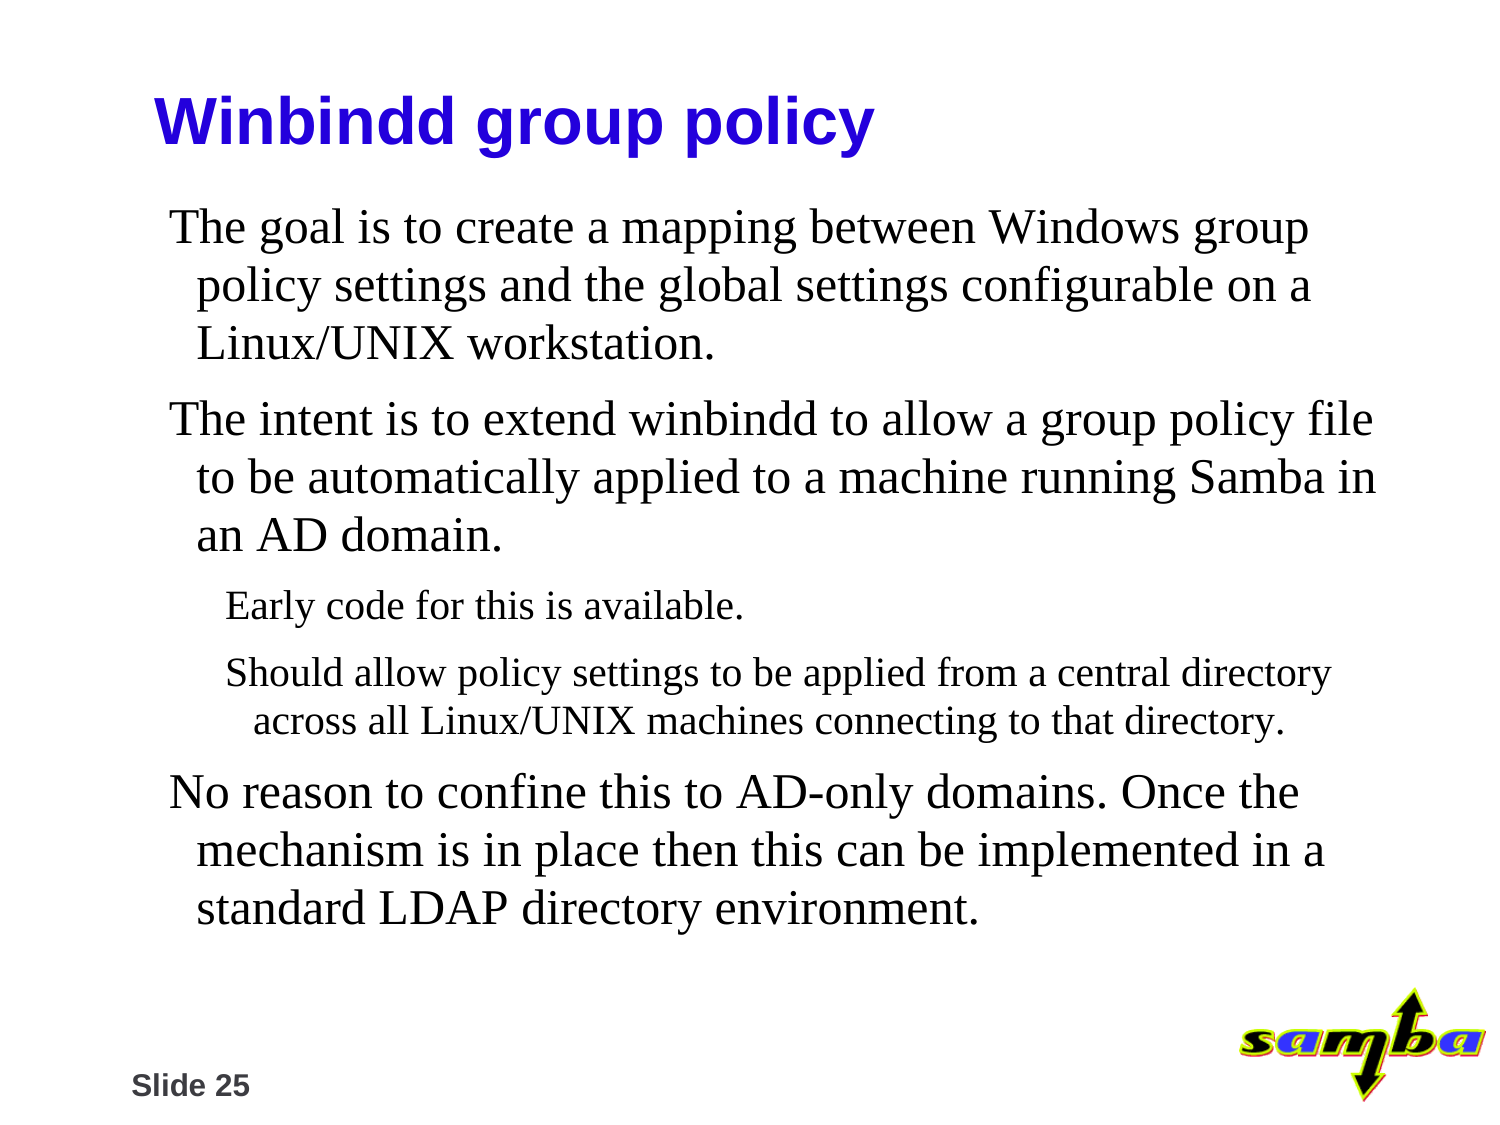

# Winbindd group policy
The goal is to create a mapping between Windows group policy settings and the global settings configurable on a Linux/UNIX workstation.
The intent is to extend winbindd to allow a group policy file to be automatically applied to a machine running Samba in an AD domain.
Early code for this is available.
Should allow policy settings to be applied from a central directory across all Linux/UNIX machines connecting to that directory.
No reason to confine this to AD-only domains. Once the mechanism is in place then this can be implemented in a standard LDAP directory environment.